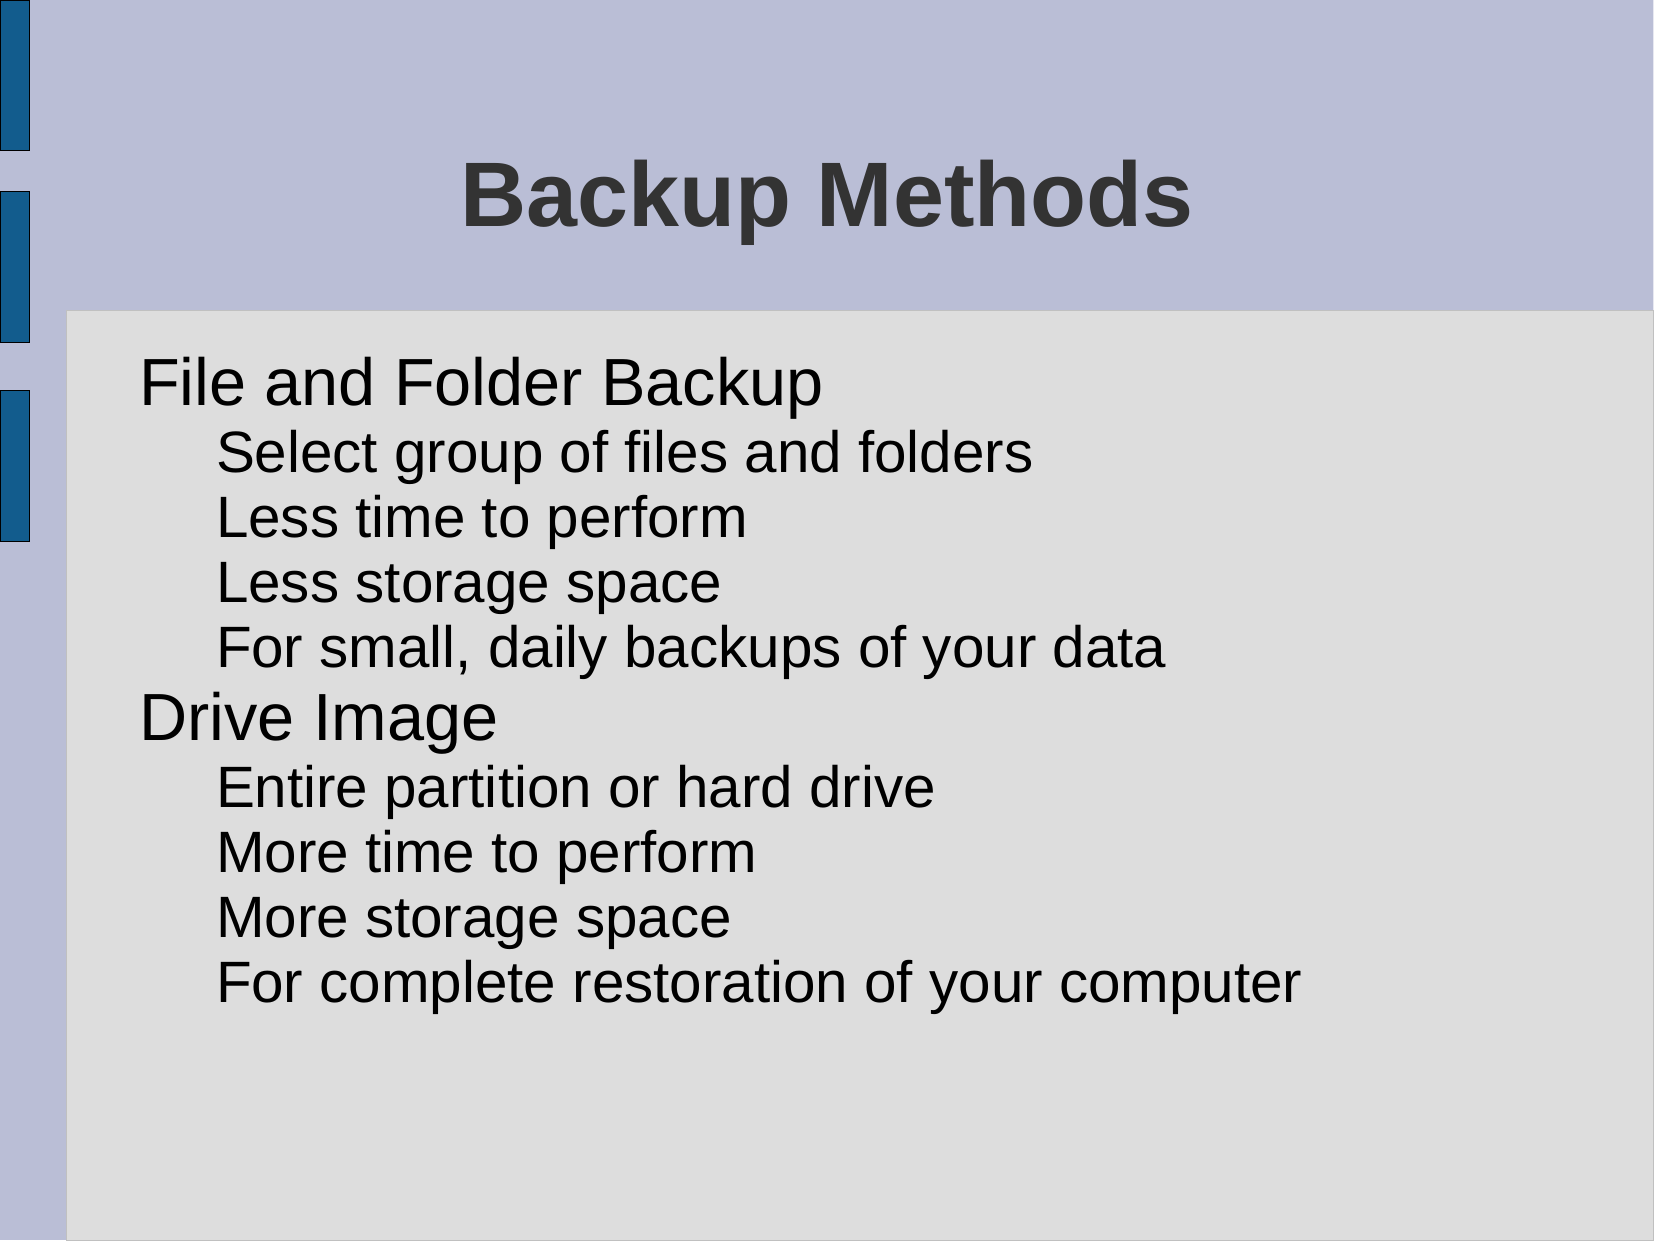

# Backup Methods
File and Folder Backup
Select group of files and folders
Less time to perform
Less storage space
For small, daily backups of your data
Drive Image
Entire partition or hard drive
More time to perform
More storage space
For complete restoration of your computer